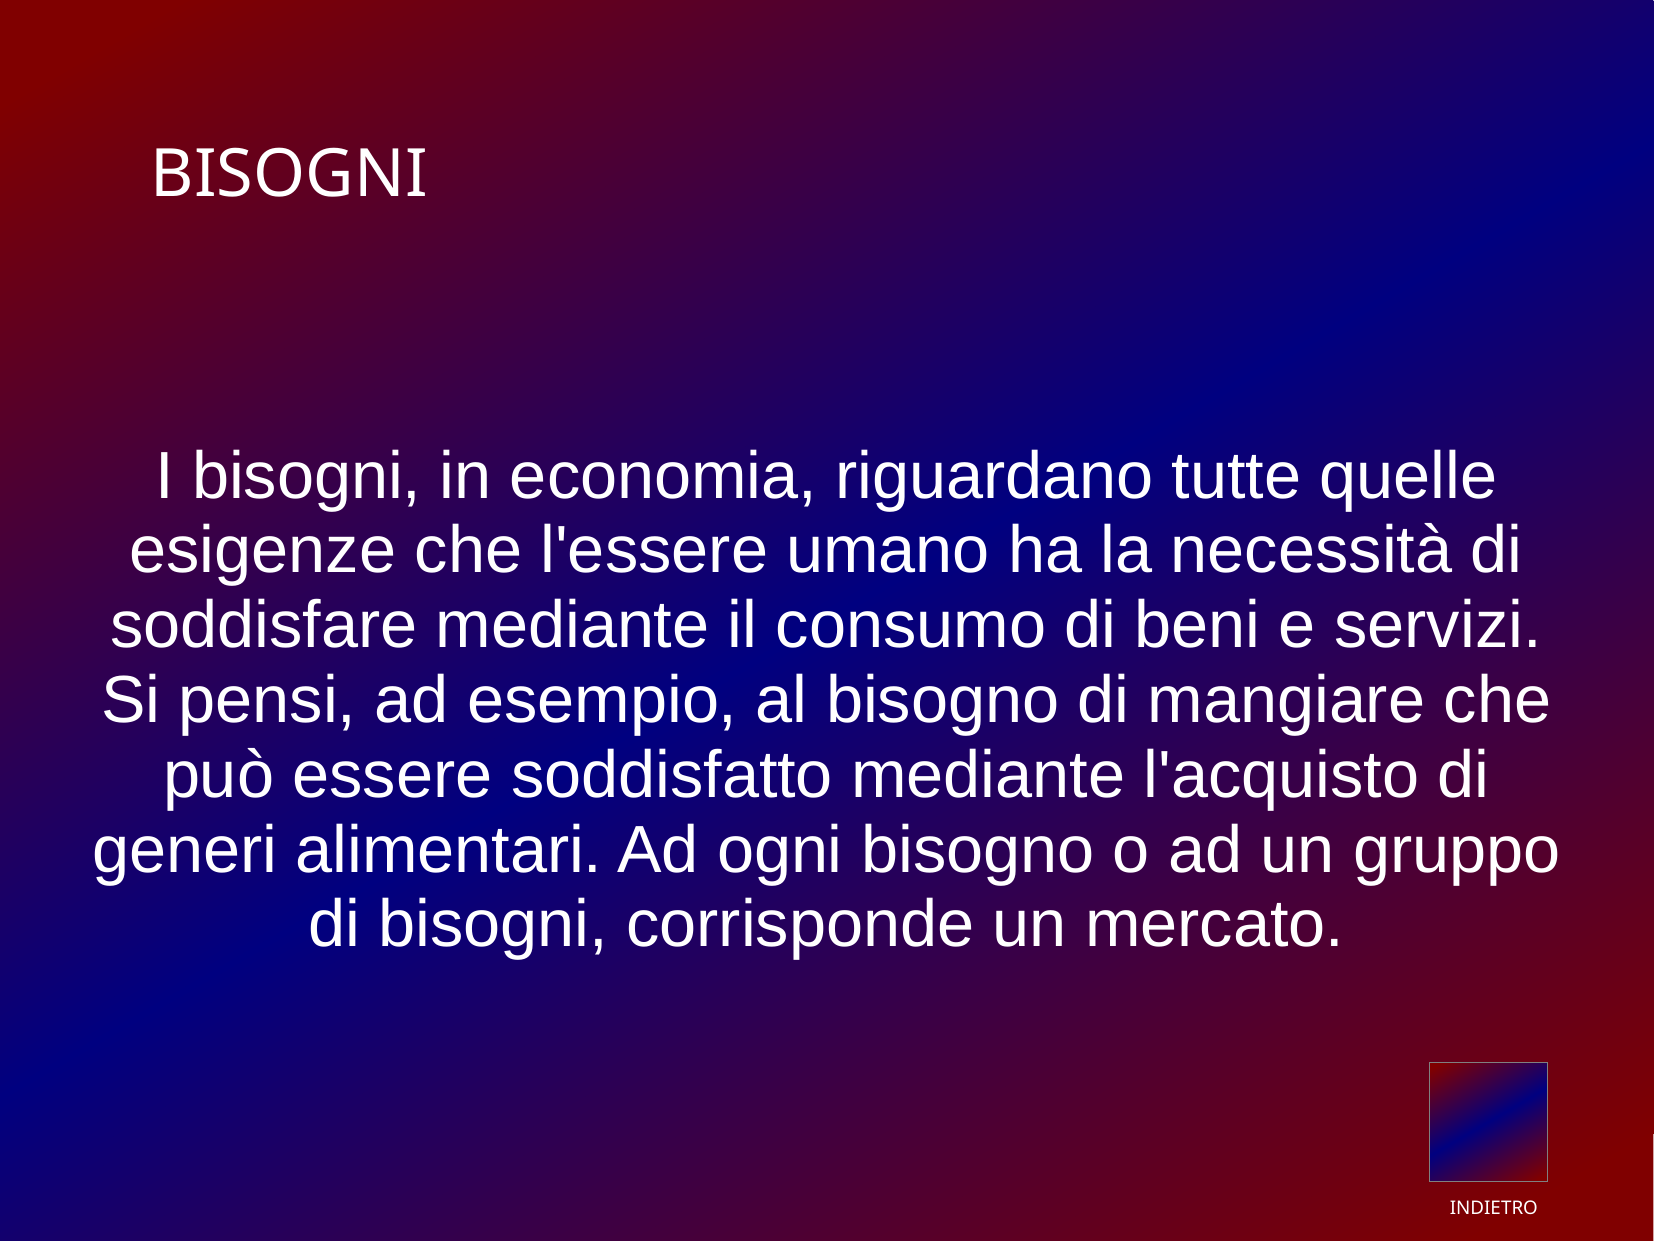

#
BISOGNI
I bisogni, in economia, riguardano tutte quelle esigenze che l'essere umano ha la necessità di soddisfare mediante il consumo di beni e servizi. Si pensi, ad esempio, al bisogno di mangiare che può essere soddisfatto mediante l'acquisto di generi alimentari. Ad ogni bisogno o ad un gruppo di bisogni, corrisponde un mercato.
INDIETRO